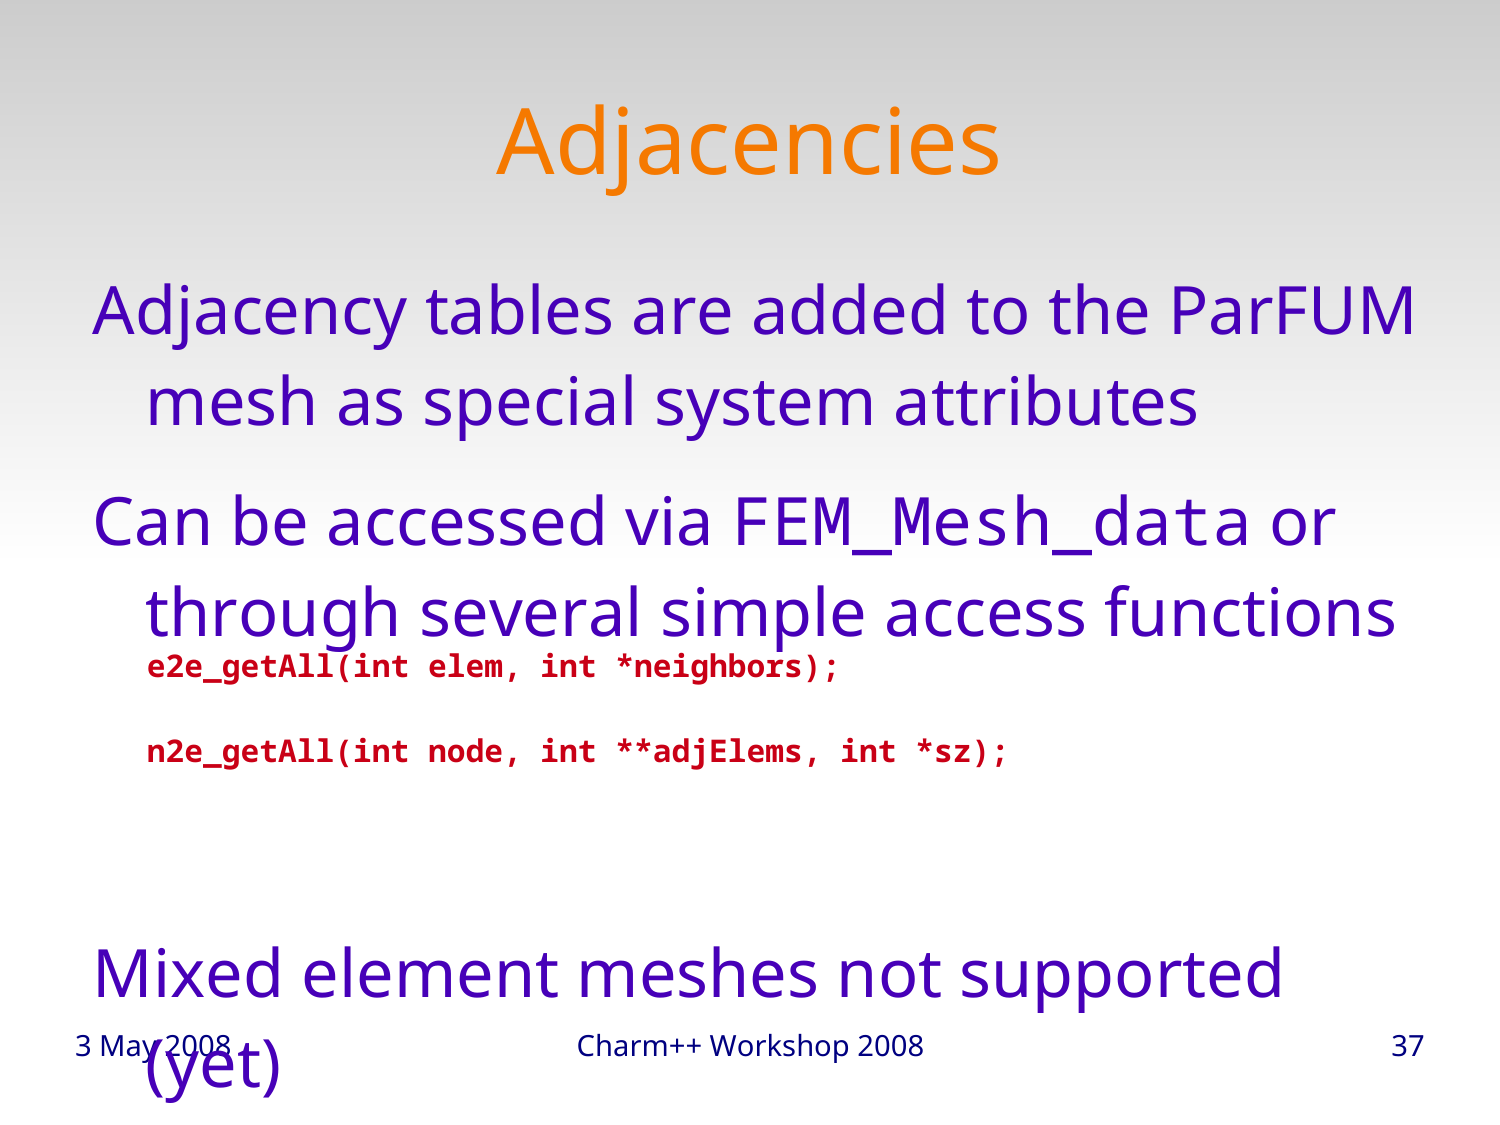

# Adjacencies
Adjacency tables are added to the ParFUM mesh as special system attributes
Can be accessed via FEM_Mesh_data or through several simple access functions
Mixed element meshes not supported (yet)
e2e_getAll(int elem, int *neighbors);
n2e_getAll(int node, int **adjElems, int *sz);
3 May 2008
Charm++ Workshop 2008
37